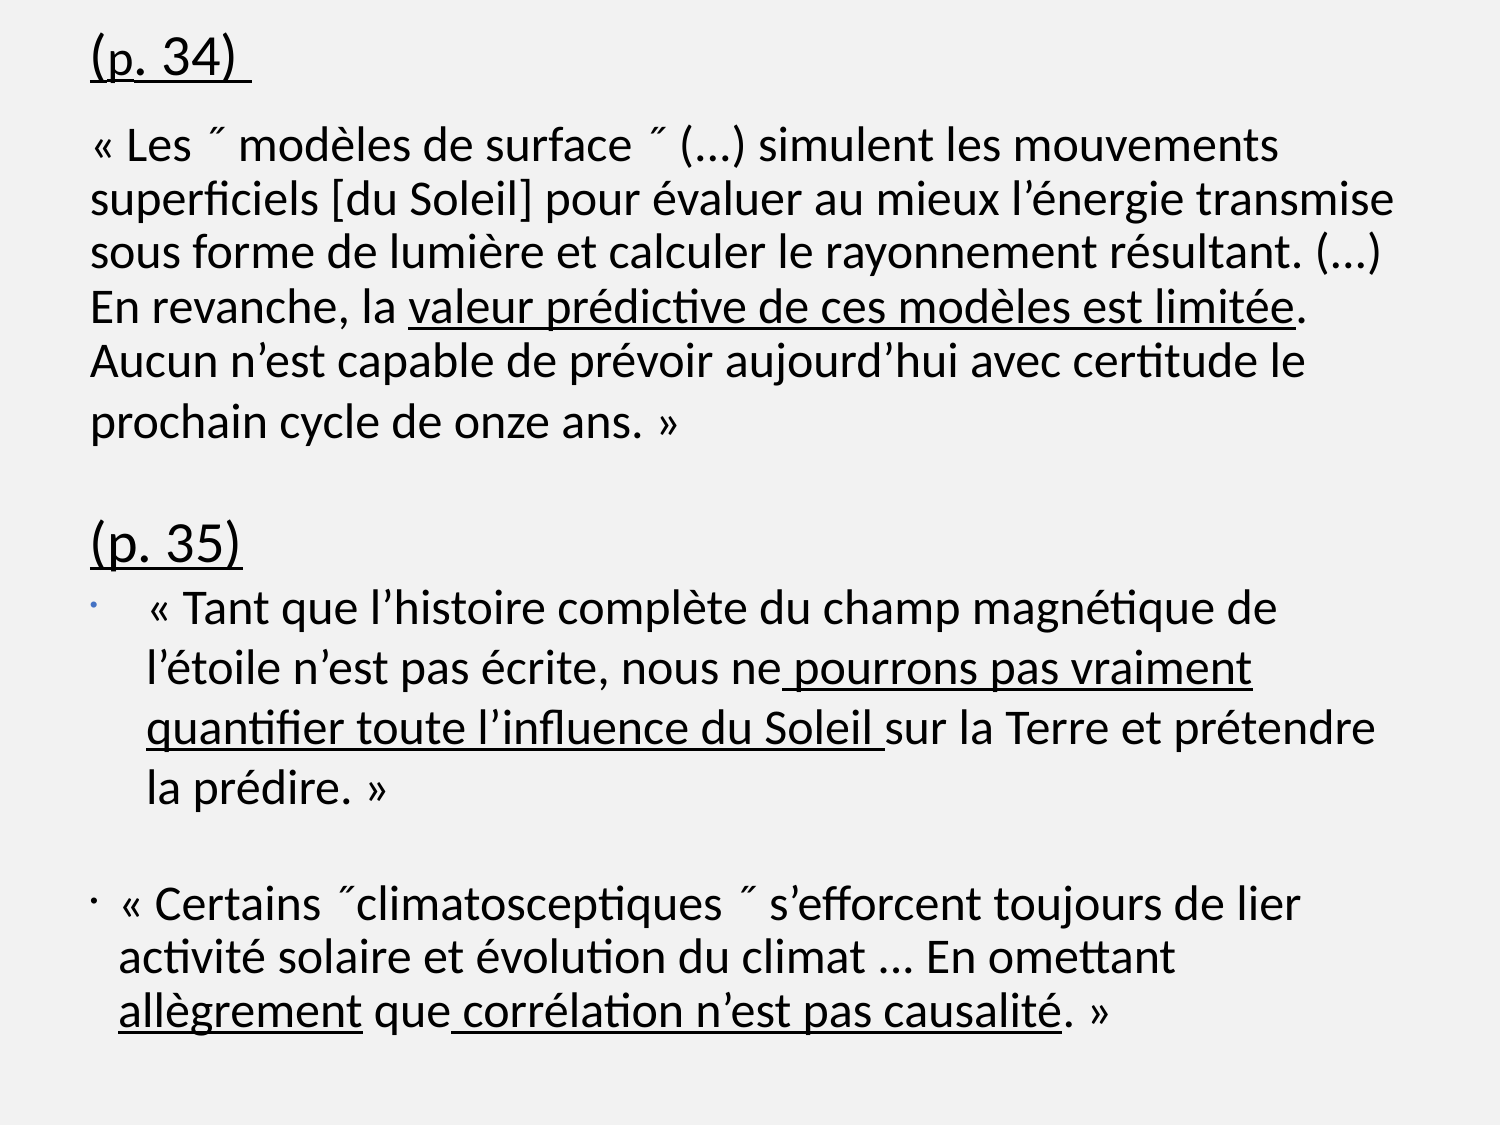

# (p. 34)
« Les ˝ modèles de surface ˝ (...) simulent les mouvements superficiels [du Soleil] pour évaluer au mieux l’énergie transmise sous forme de lumière et calculer le rayonnement résultant. (...) En revanche, la valeur prédictive de ces modèles est limitée. Aucun n’est capable de prévoir aujourd’hui avec certitude le prochain cycle de onze ans. »
(p. 35)
« Tant que l’histoire complète du champ magnétique de l’étoile n’est pas écrite, nous ne pourrons pas vraiment quantifier toute l’influence du Soleil sur la Terre et prétendre la prédire. »
« Certains ˝climatosceptiques ˝ s’efforcent toujours de lier activité solaire et évolution du climat ... En omettant allègrement que corrélation n’est pas causalité. »